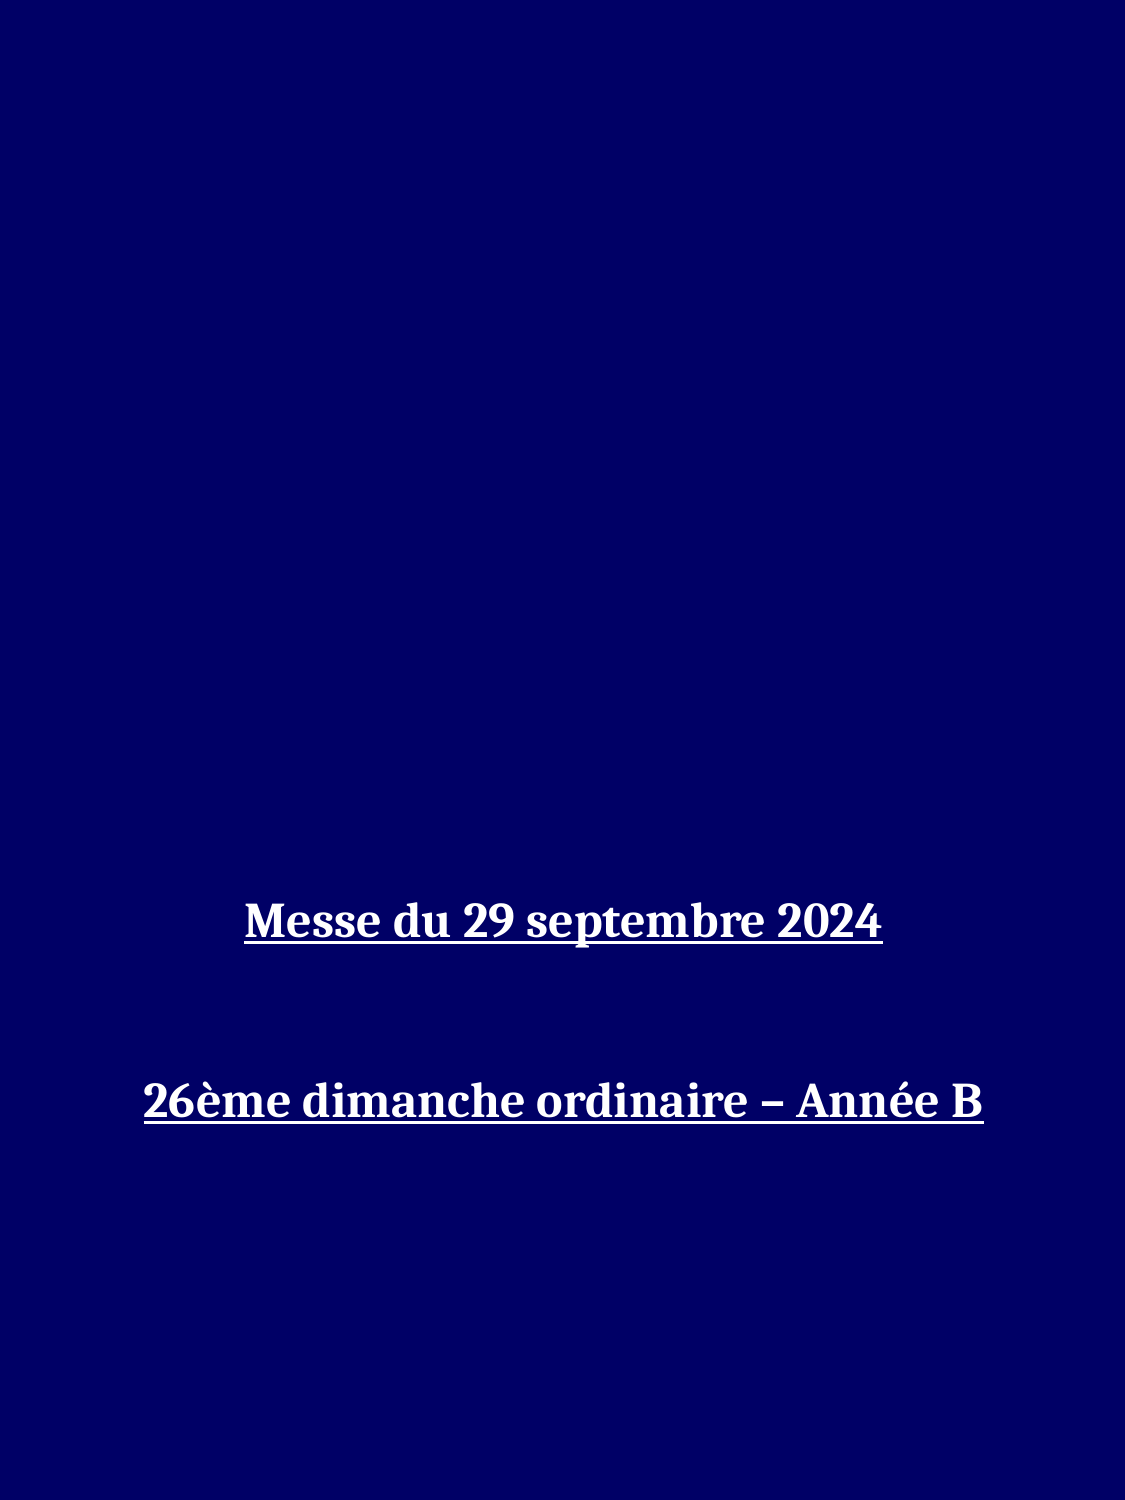

Messe du 29 septembre 2024
26ème dimanche ordinaire – Année B